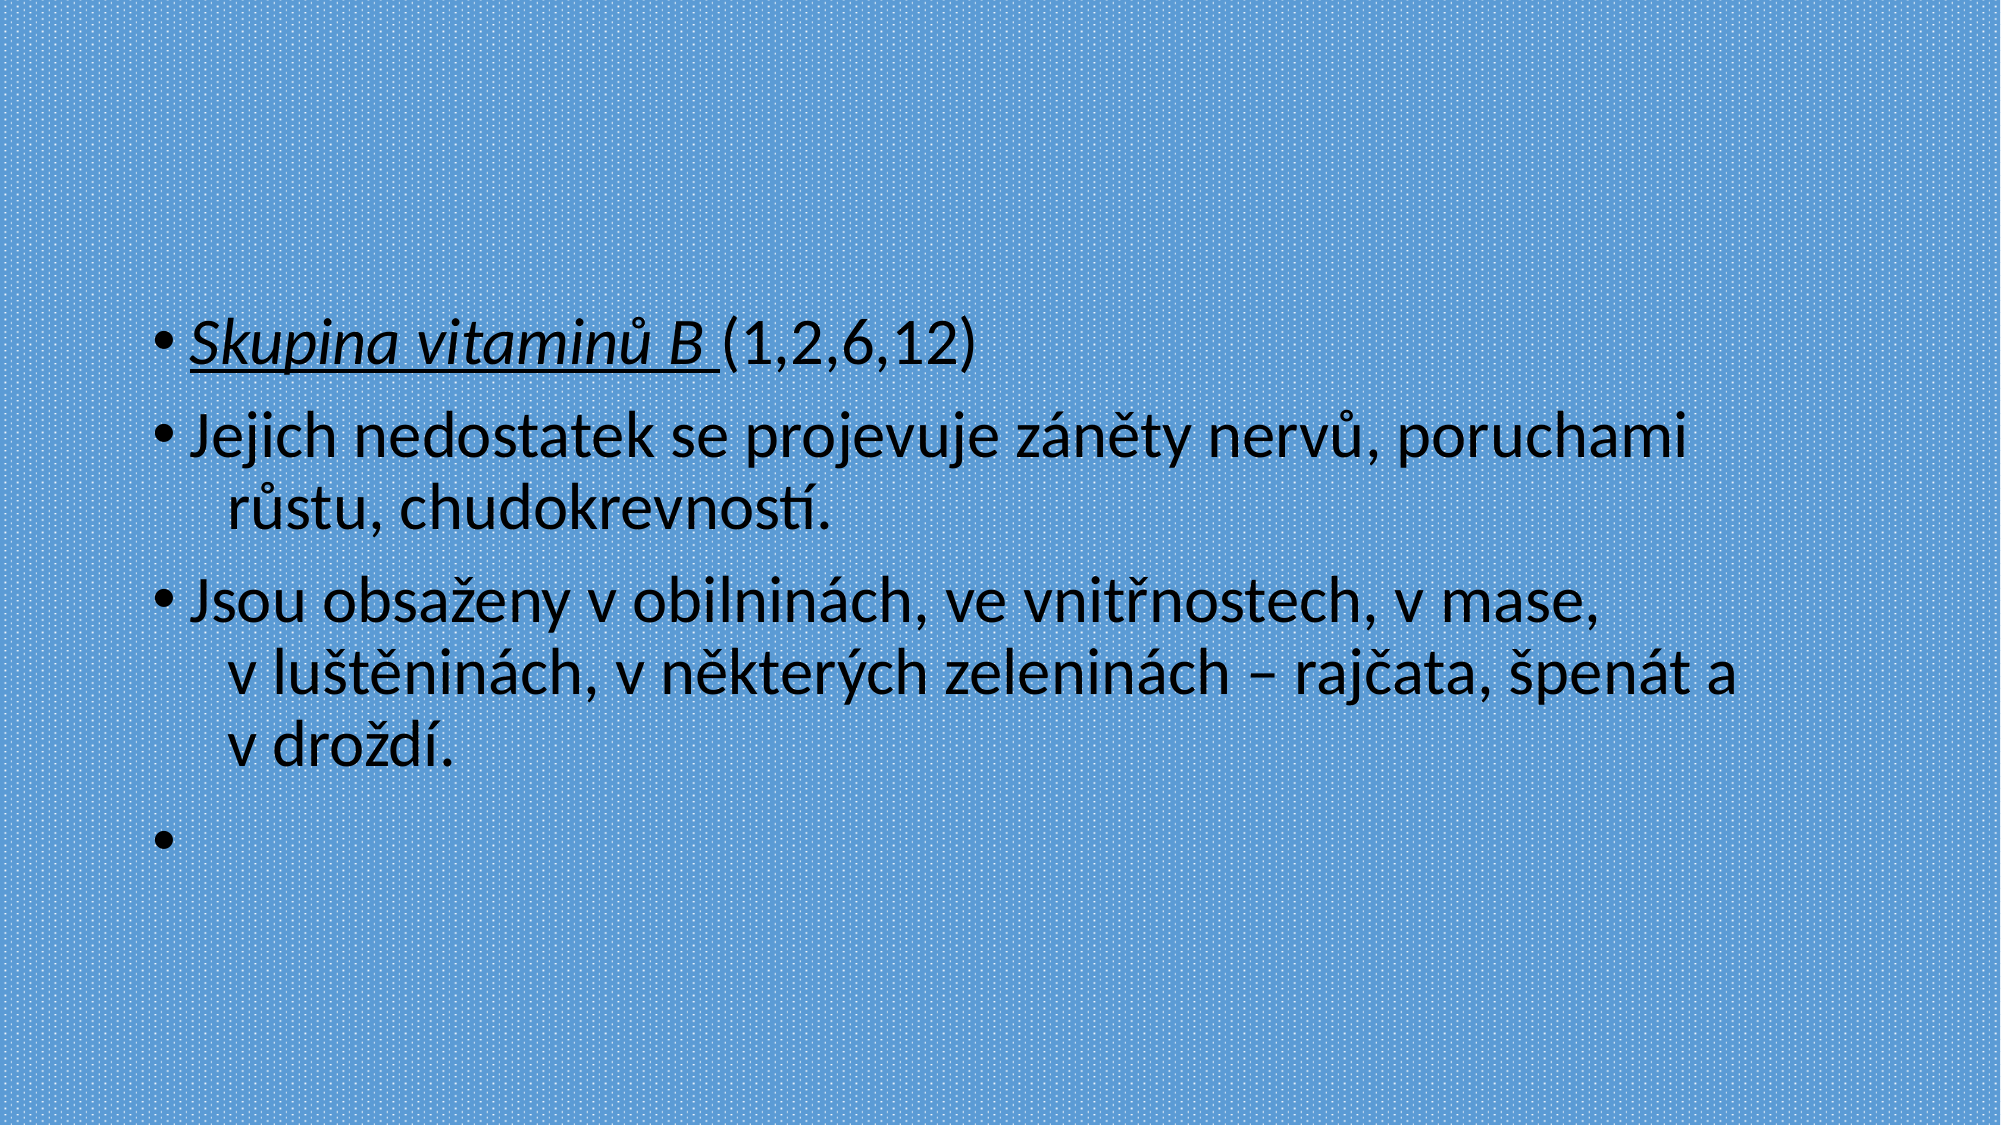

#
Skupina vitaminů B (1,2,6,12)
Jejich nedostatek se projevuje záněty nervů, poruchami růstu, chudokrevností.
Jsou obsaženy v obilninách, ve vnitřnostech, v mase, v luštěninách, v některých zeleninách – rajčata, špenát a v droždí.